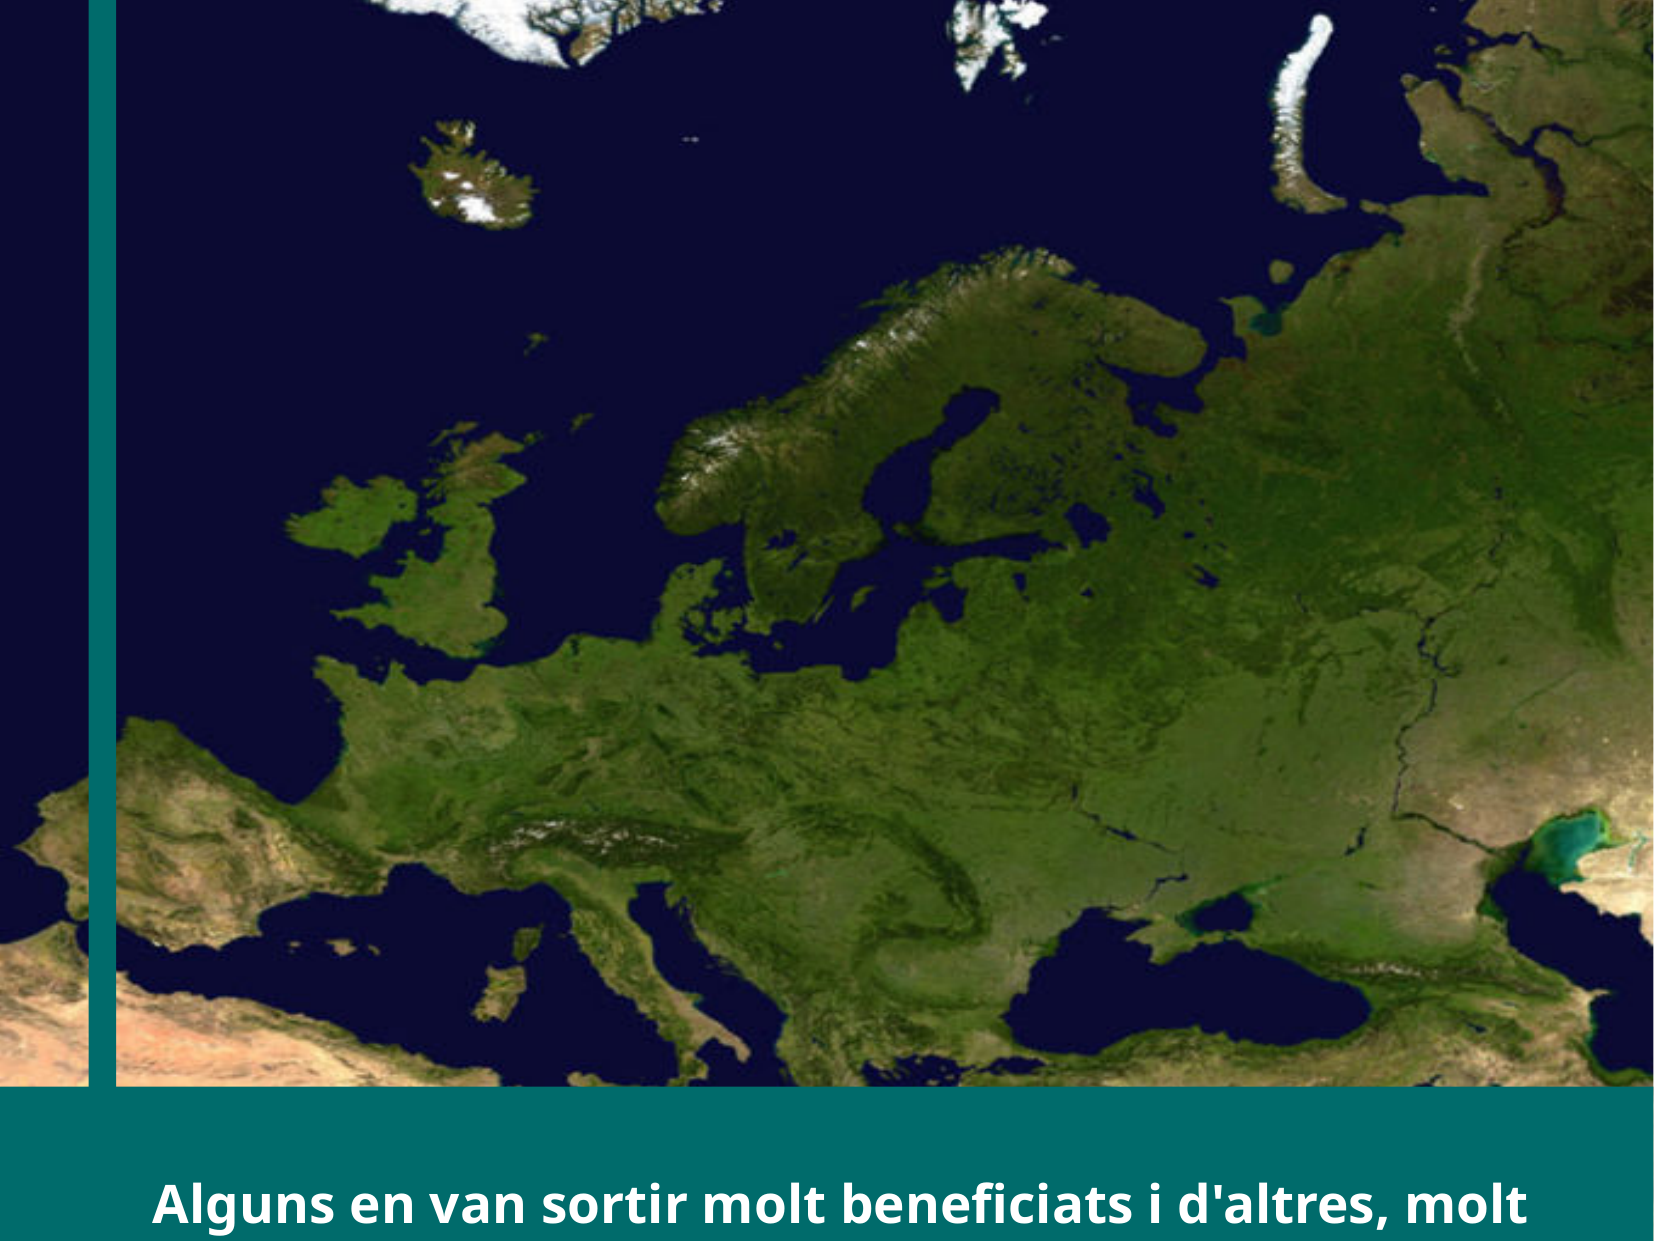

Alguns en van sortir molt beneficiats i d'altres, molt perjudicats.